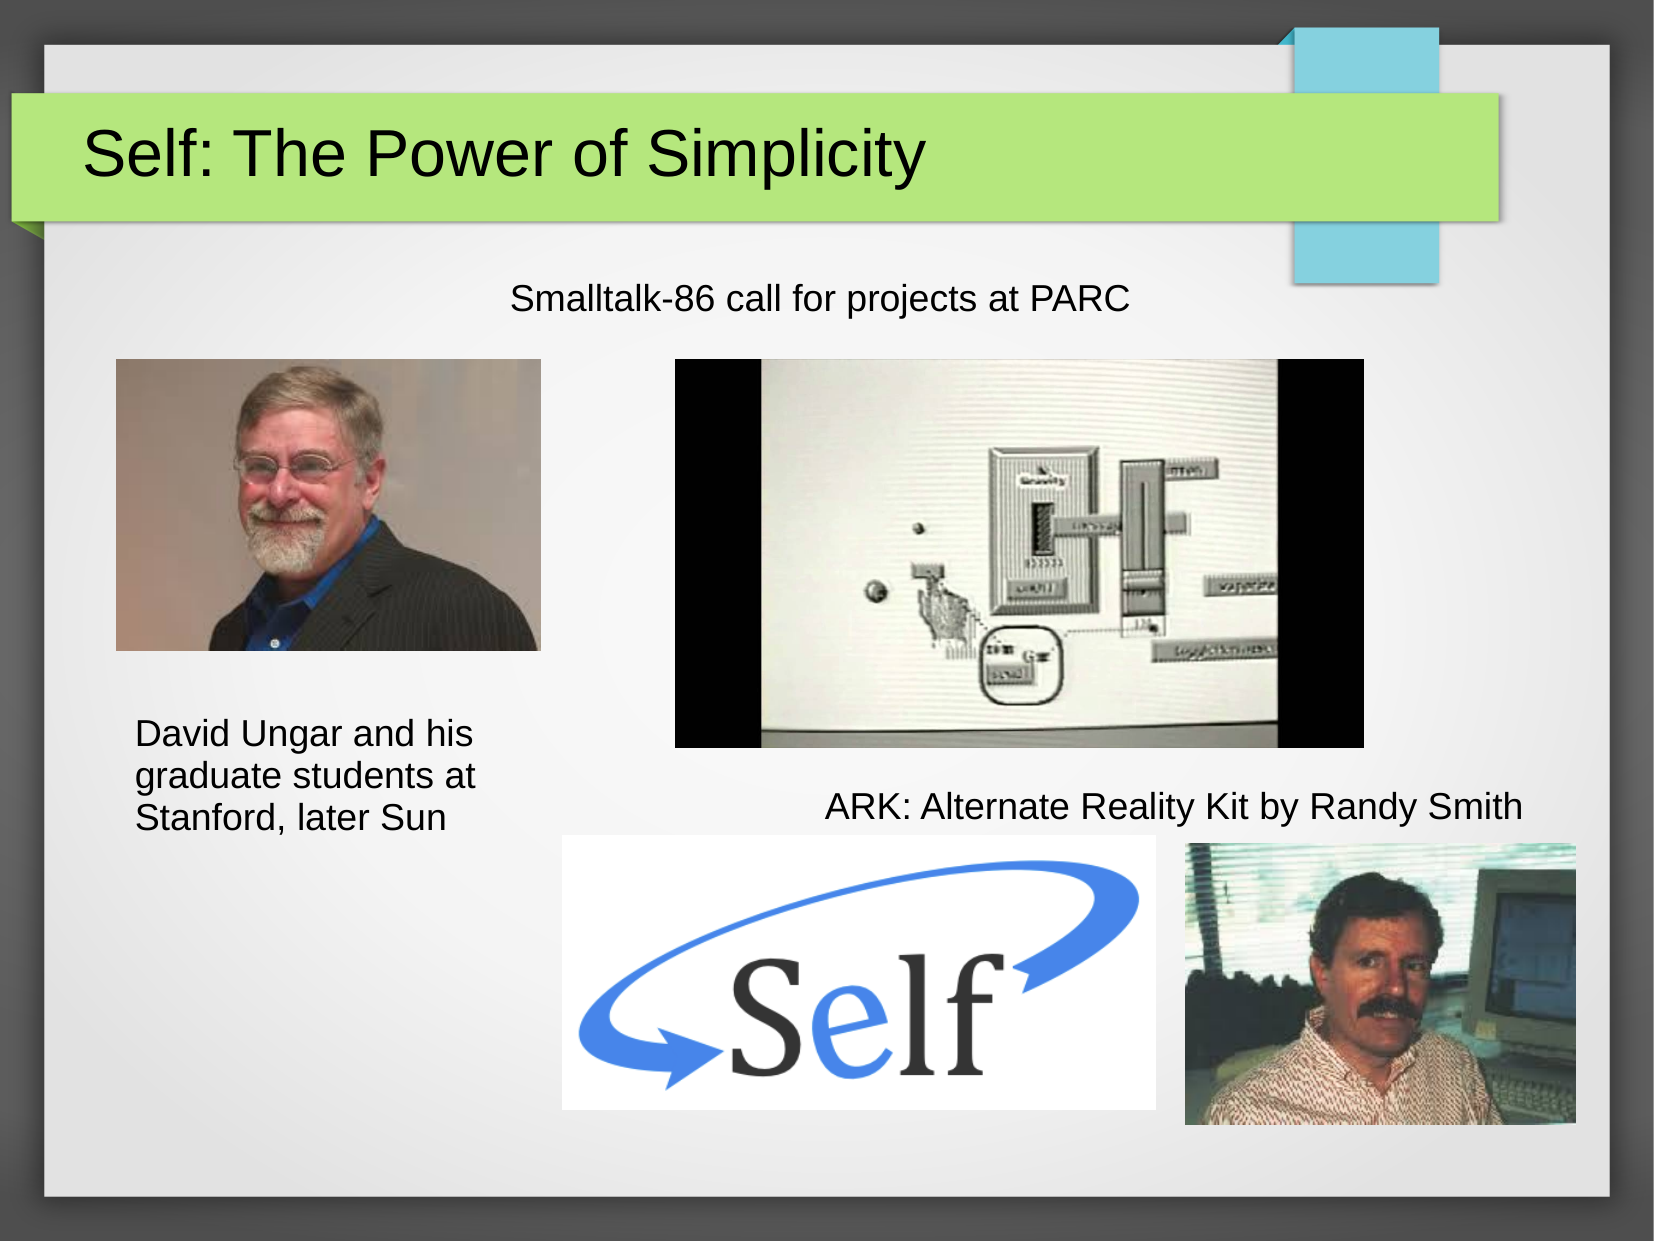

# Self: The Power of Simplicity
Smalltalk-86 call for projects at PARC
David Ungar and his graduate students at Stanford, later Sun
ARK: Alternate Reality Kit by Randy Smith